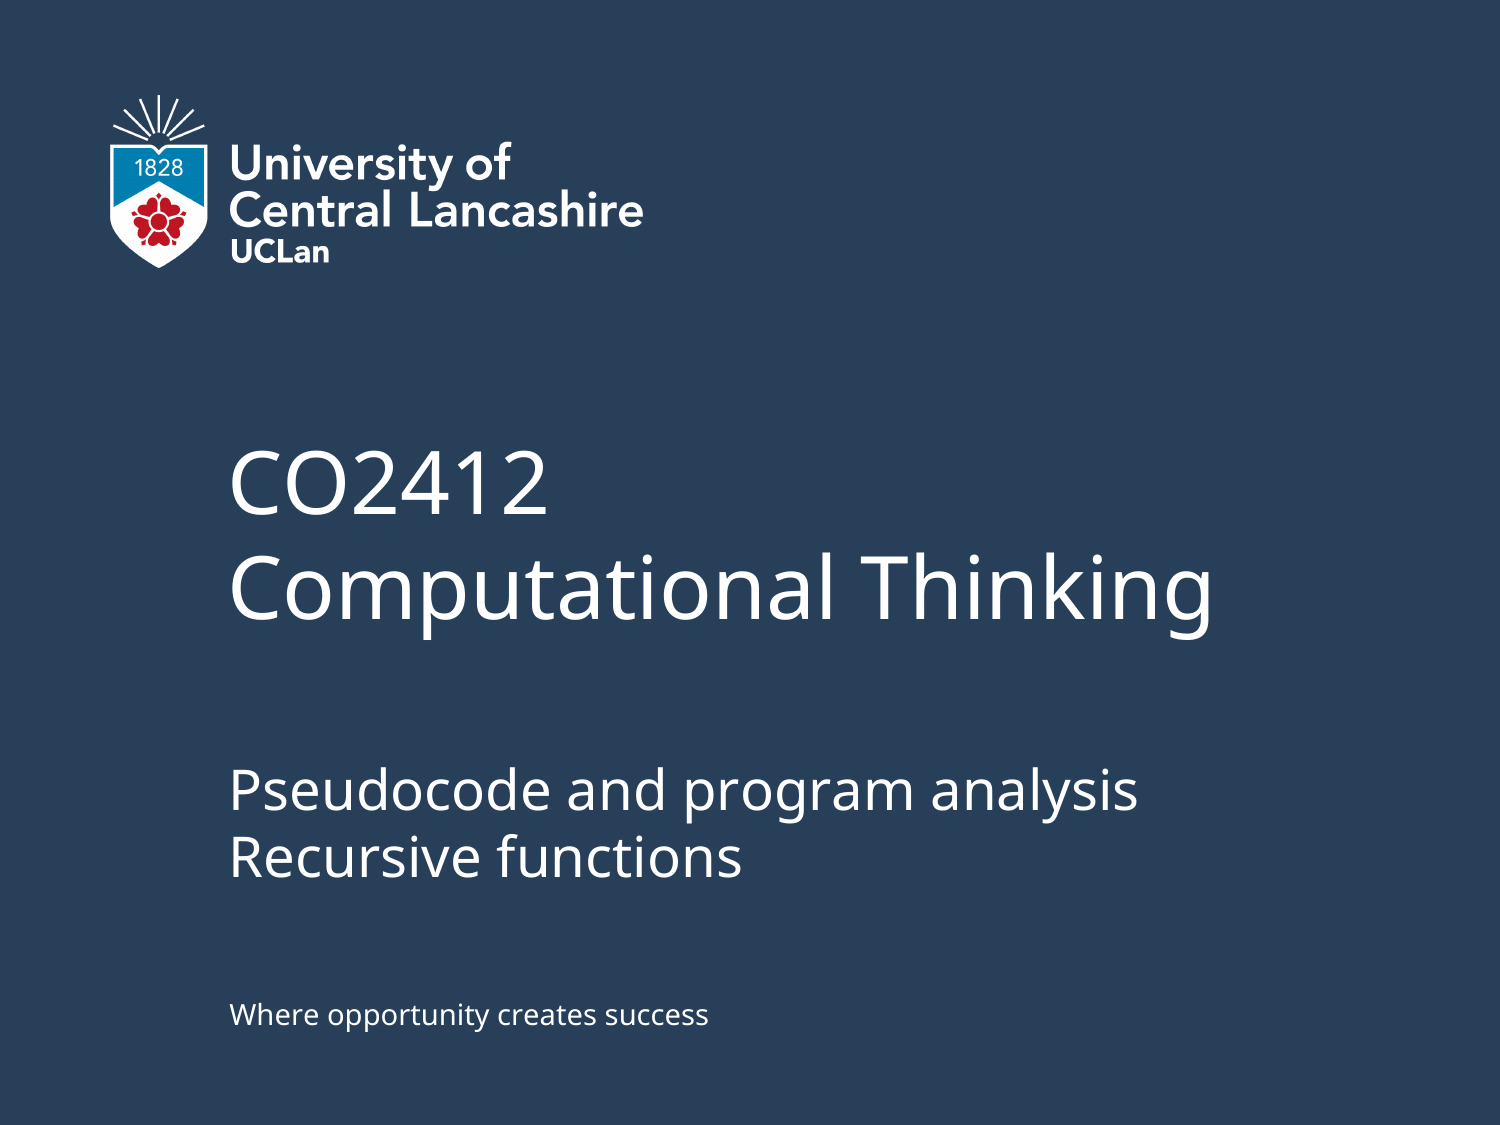

CO2412
Computational Thinking
Pseudocode and program analysis
Recursive functions